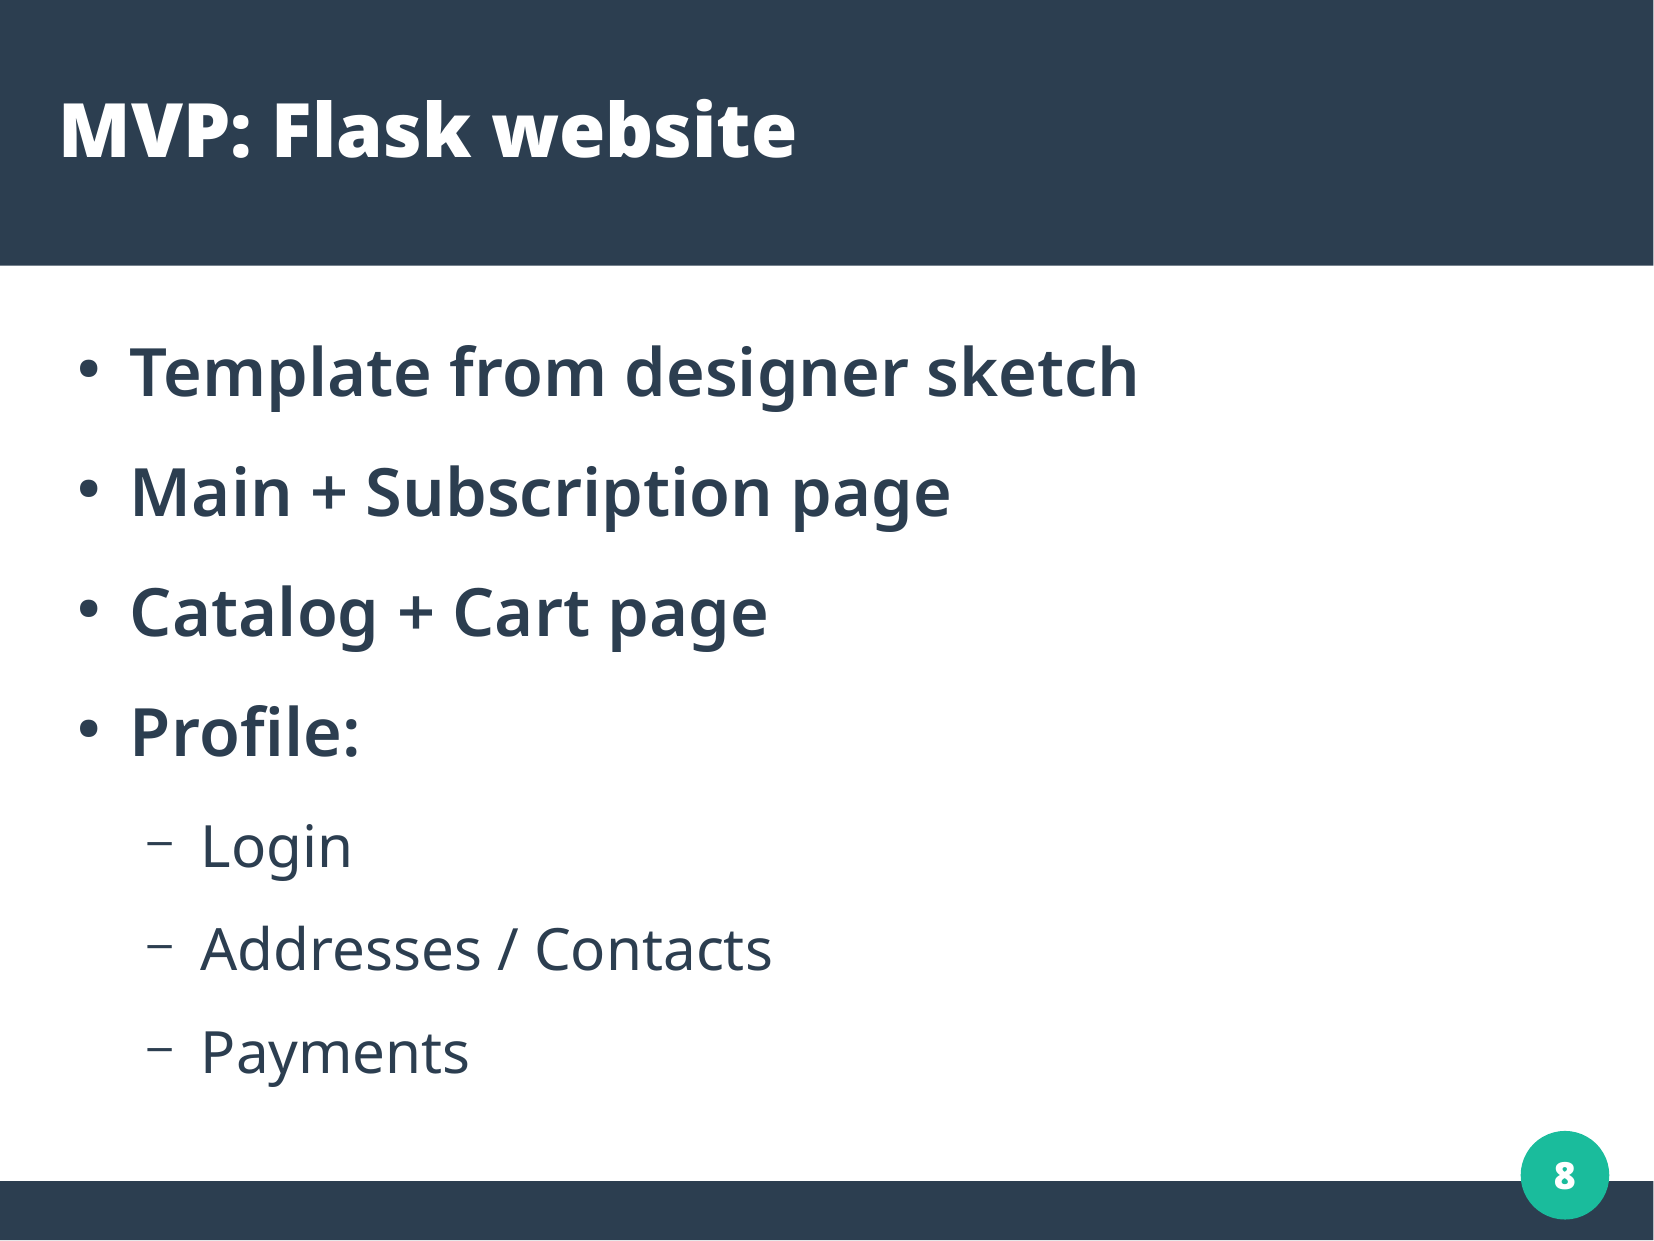

# MVP: Flask website
Template from designer sketch
Main + Subscription page
Catalog + Cart page
Profile:
Login
Addresses / Contacts
Payments
8